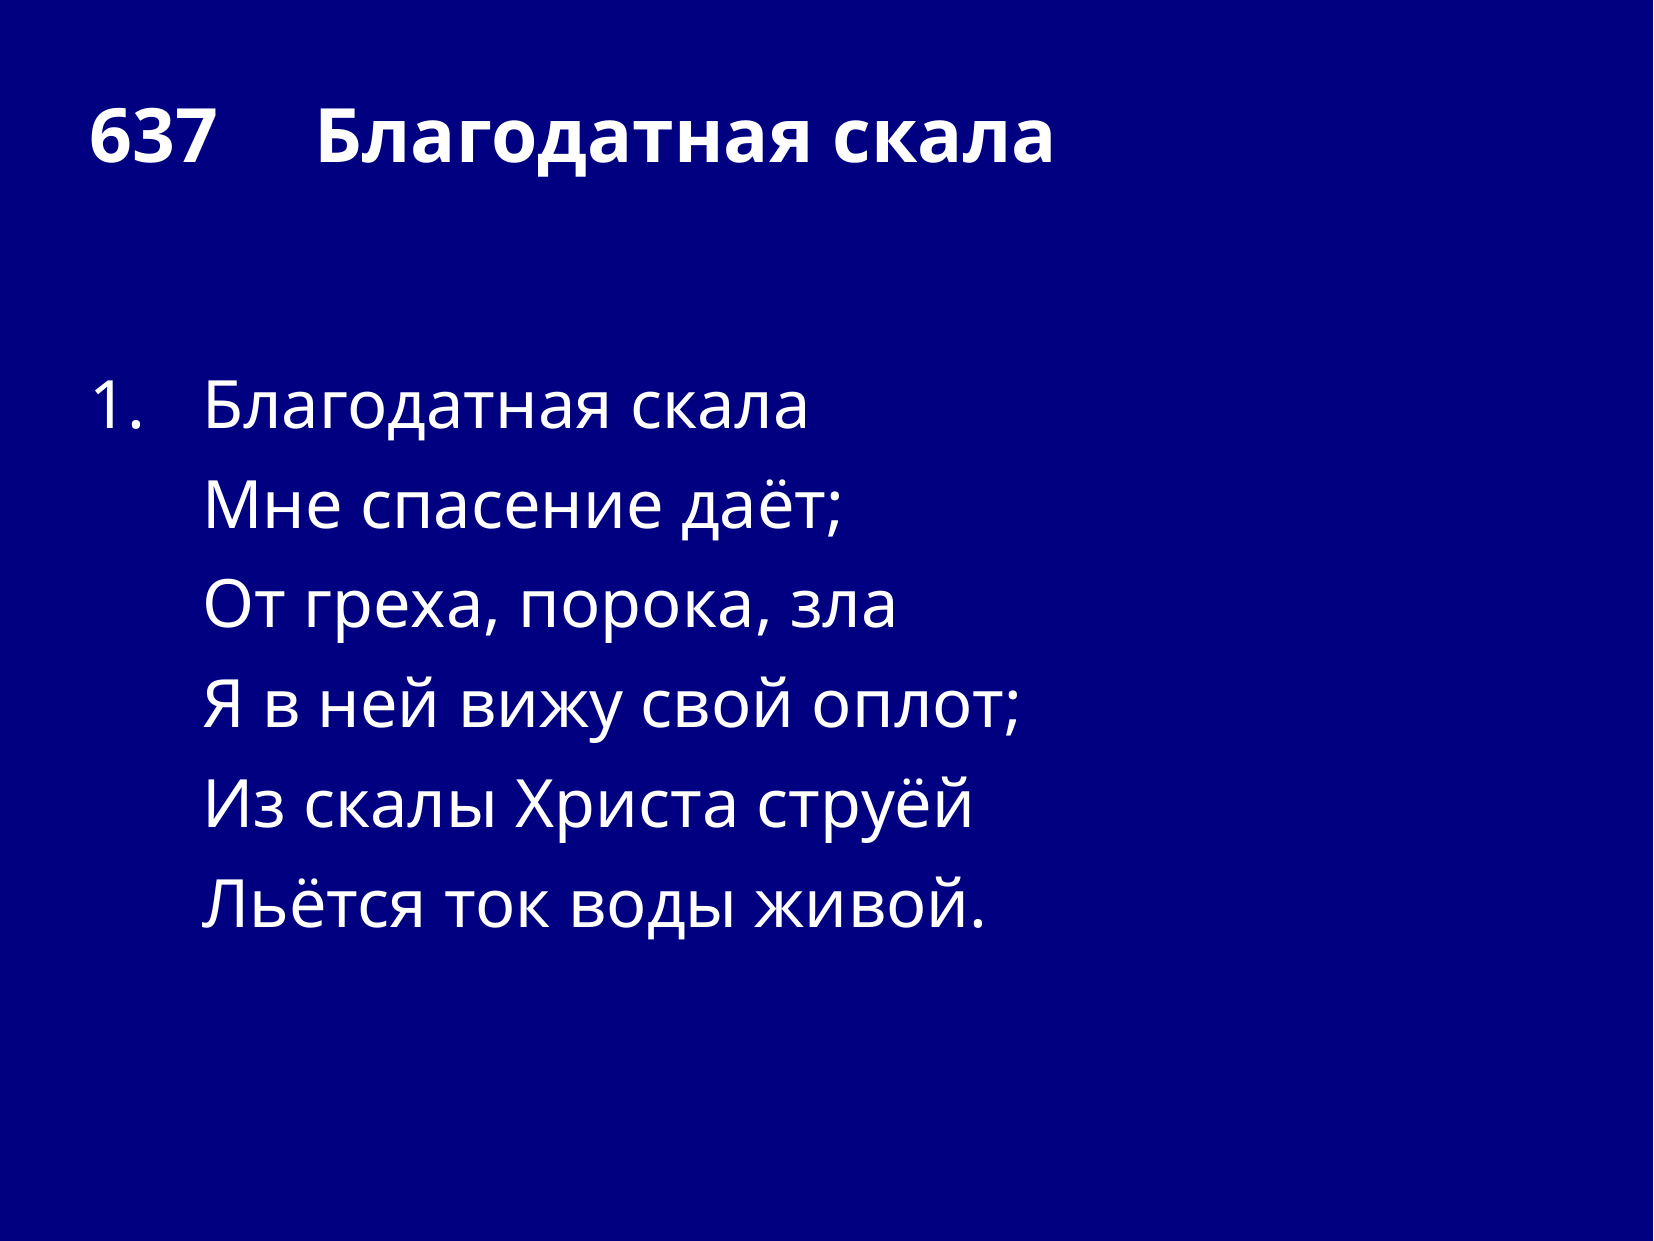

637	Благодатная скала
1.	Благодатная скала
	Мне спасение даёт;
	От греха, порока, зла
	Я в ней вижу свой оплот;
	Из скалы Христа струёй
	Льётся ток воды живой.